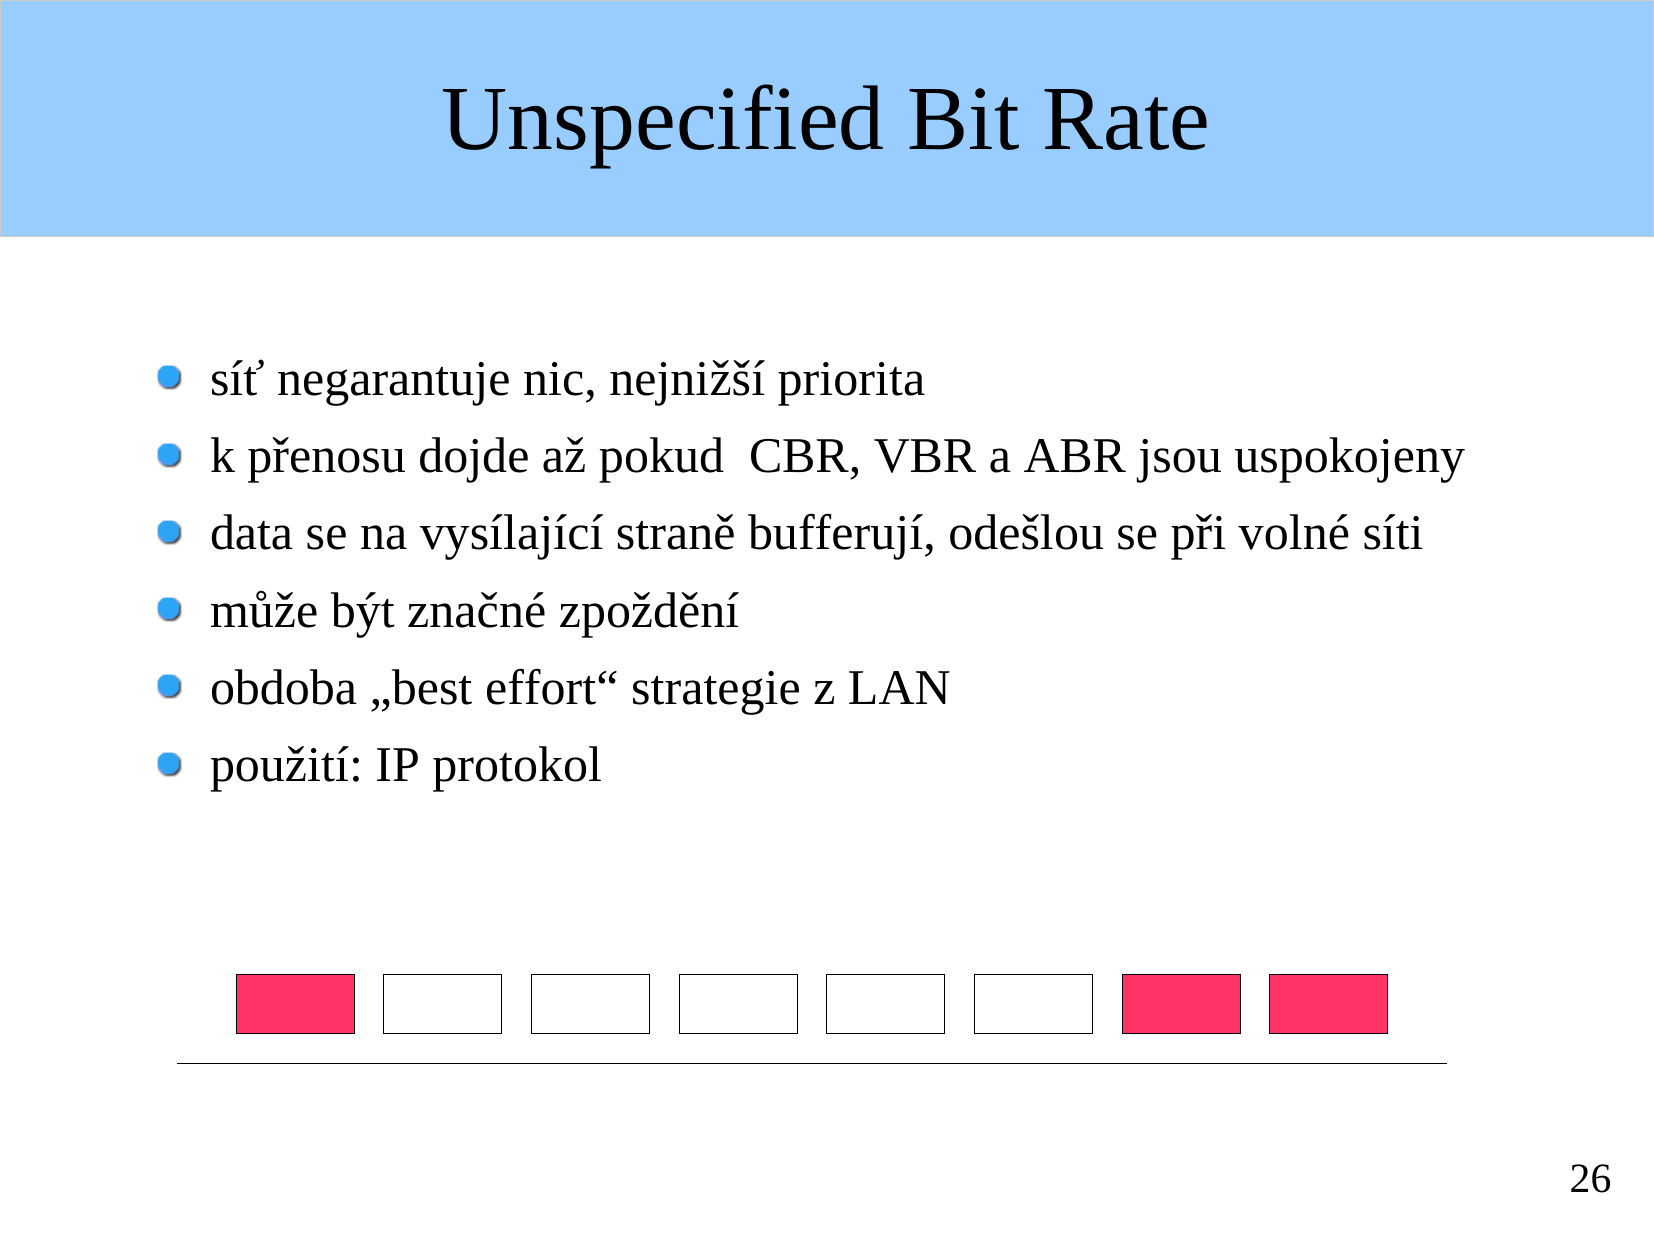

# Unspecified Bit Rate
síť negarantuje nic, nejnižší priorita
k přenosu dojde až pokud CBR, VBR a ABR jsou uspokojeny
data se na vysílající straně bufferují, odešlou se při volné síti
může být značné zpoždění
obdoba „best effort“ strategie z LAN
použití: IP protokol